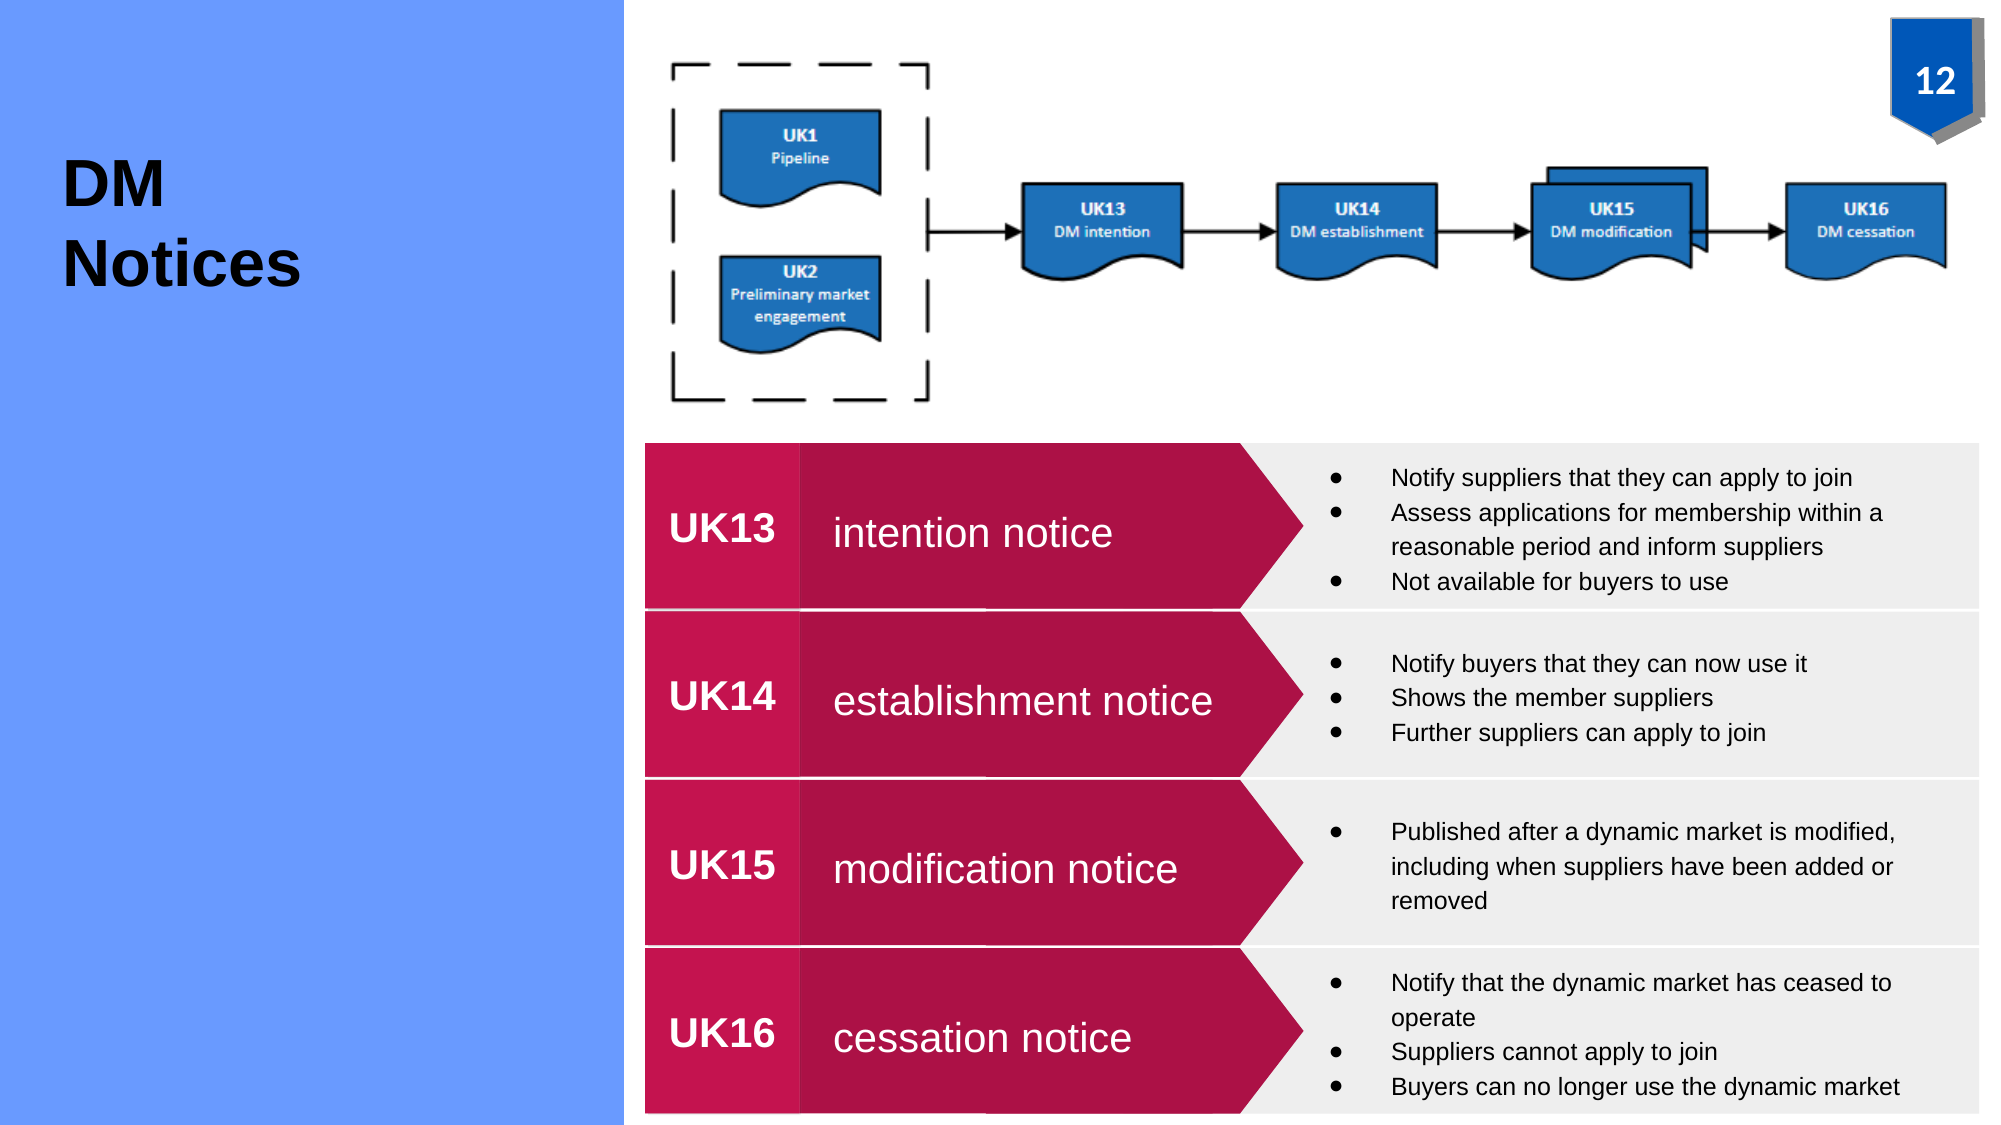

12
DM
Notices
#
UK13
Notify suppliers that they can apply to join
Assess applications for membership within a reasonable period and inform suppliers
Not available for buyers to use
intention notice
UK14
Notify buyers that they can now use it
Shows the member suppliers
Further suppliers can apply to join
establishment notice
UK15
Published after a dynamic market is modified, including when suppliers have been added or removed
modification notice
UK16
Notify that the dynamic market has ceased to operate
Suppliers cannot apply to join
Buyers can no longer use the dynamic market
cessation notice